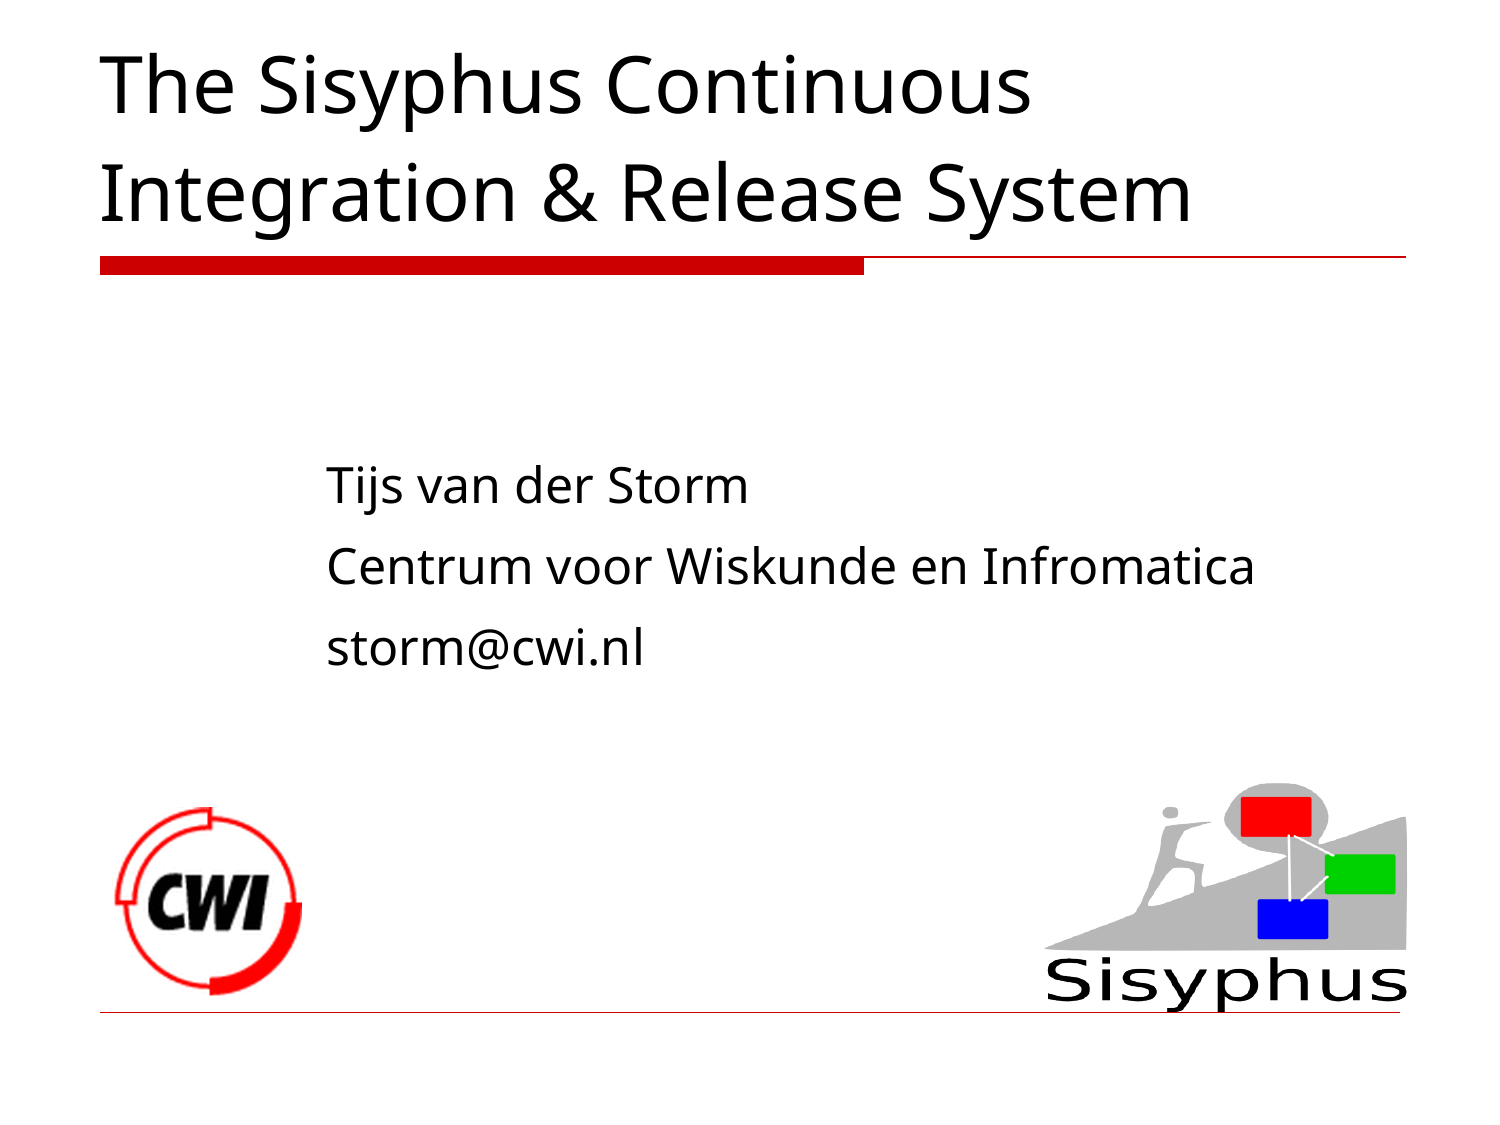

# The Sisyphus Continuous Integration & Release System
Tijs van der Storm
Centrum voor Wiskunde en Infromatica
storm@cwi.nl